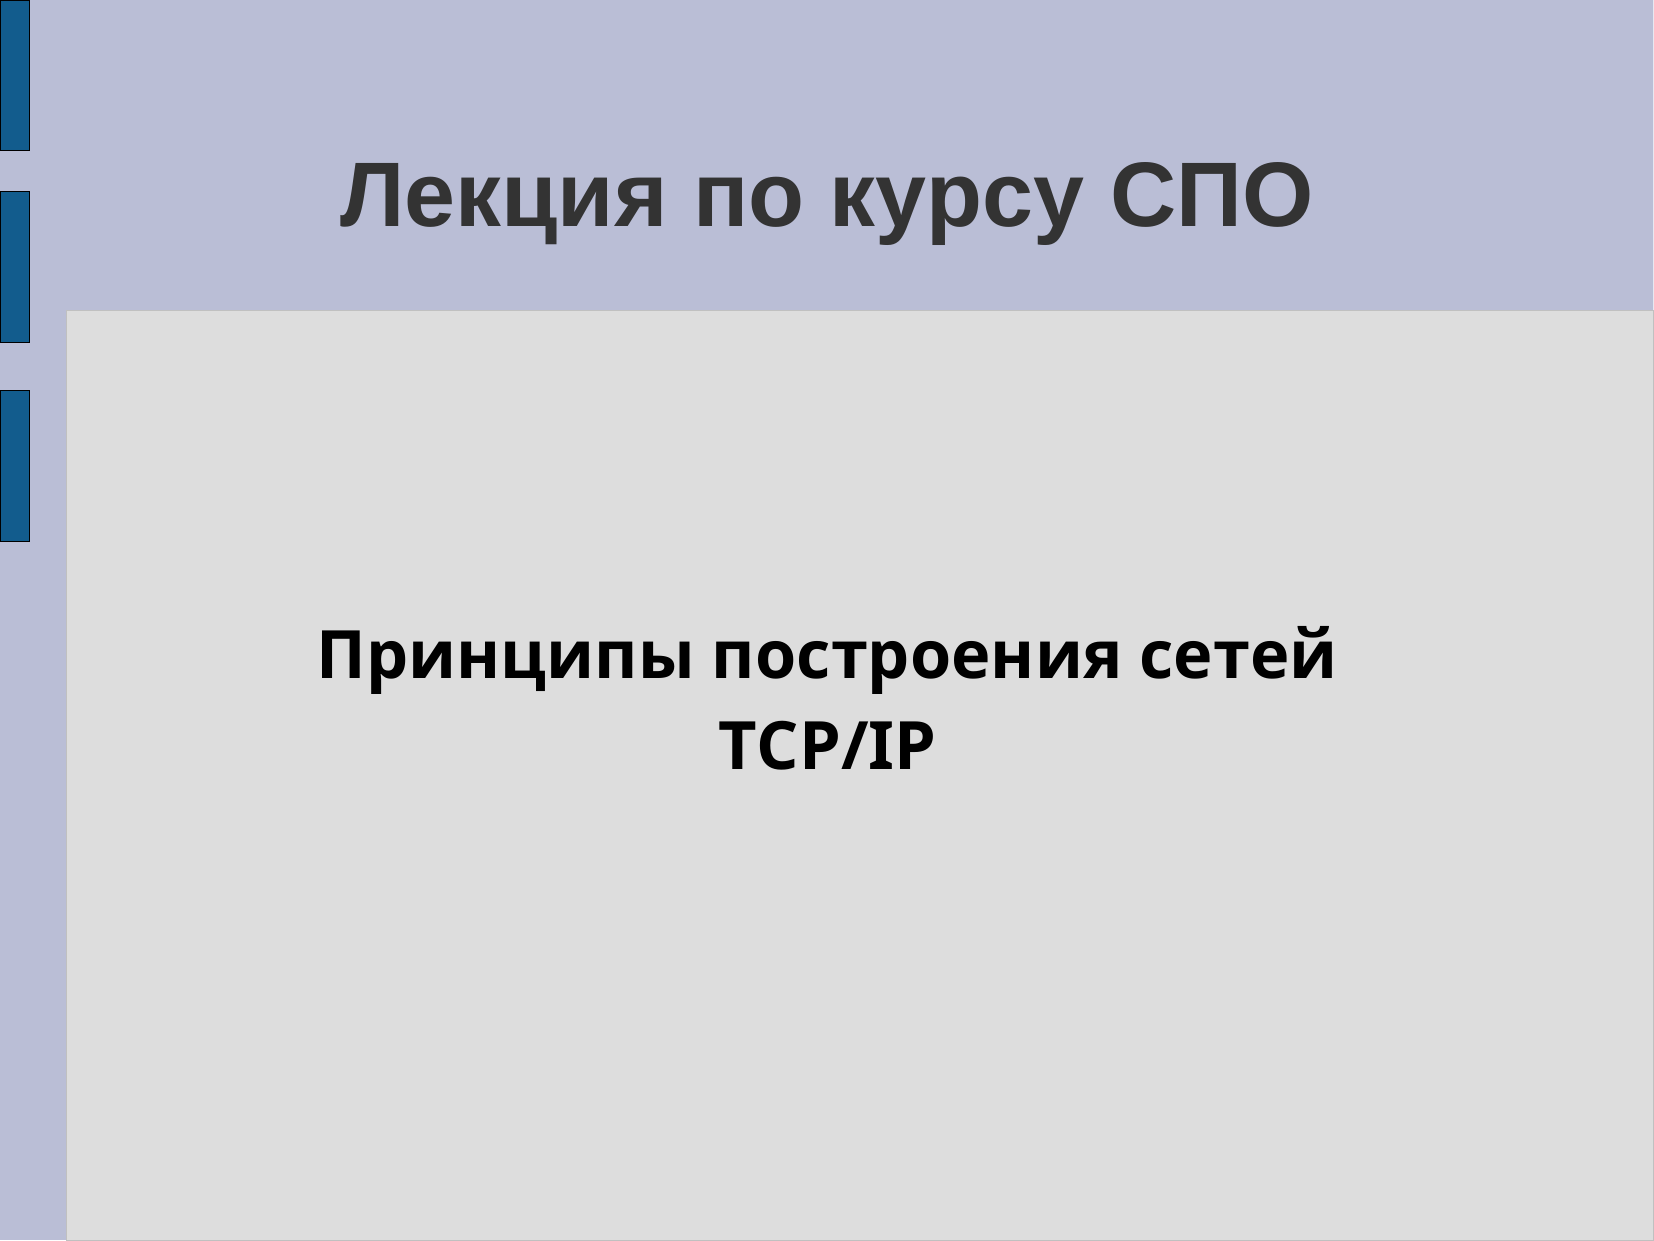

# Лекция по курсу СПО
Принципы построения сетей
TCP/IP